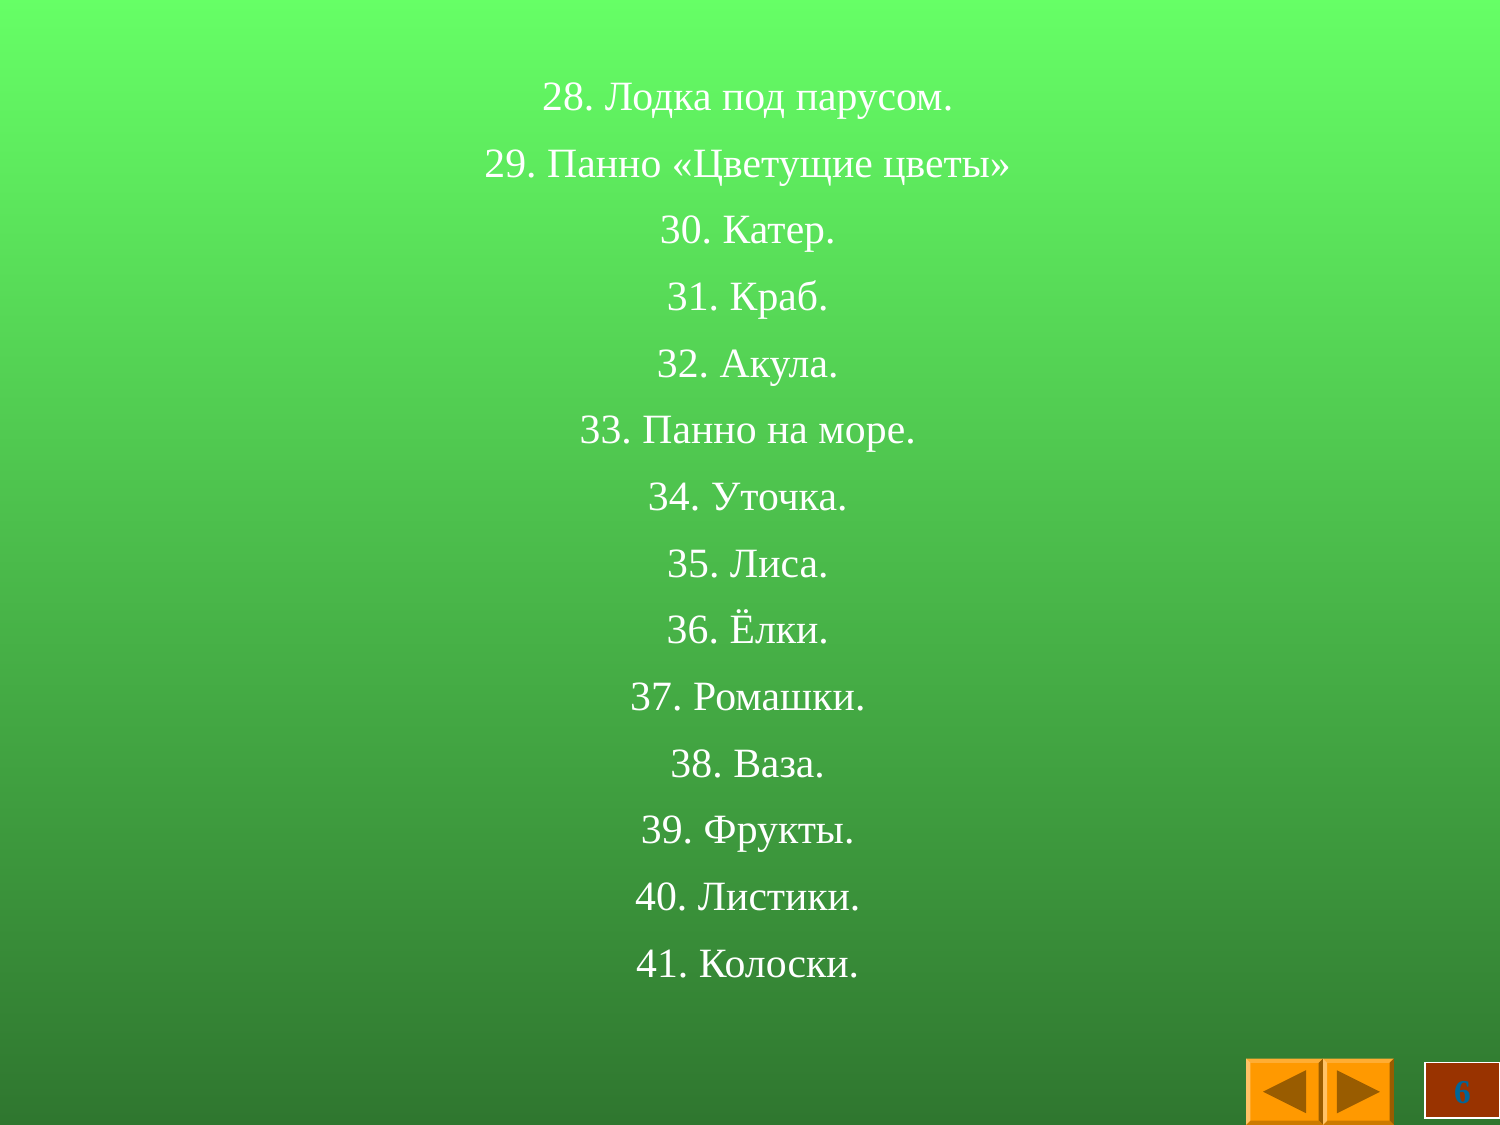

# 28. Лодка под парусом.
29. Панно «Цветущие цветы»
30. Катер.
31. Краб.
32. Акула.
33. Панно на море.
34. Уточка.
35. Лиса.
36. Ёлки.
37. Ромашки.
38. Ваза.
39. Фрукты.
40. Листики.
41. Колоски.
6